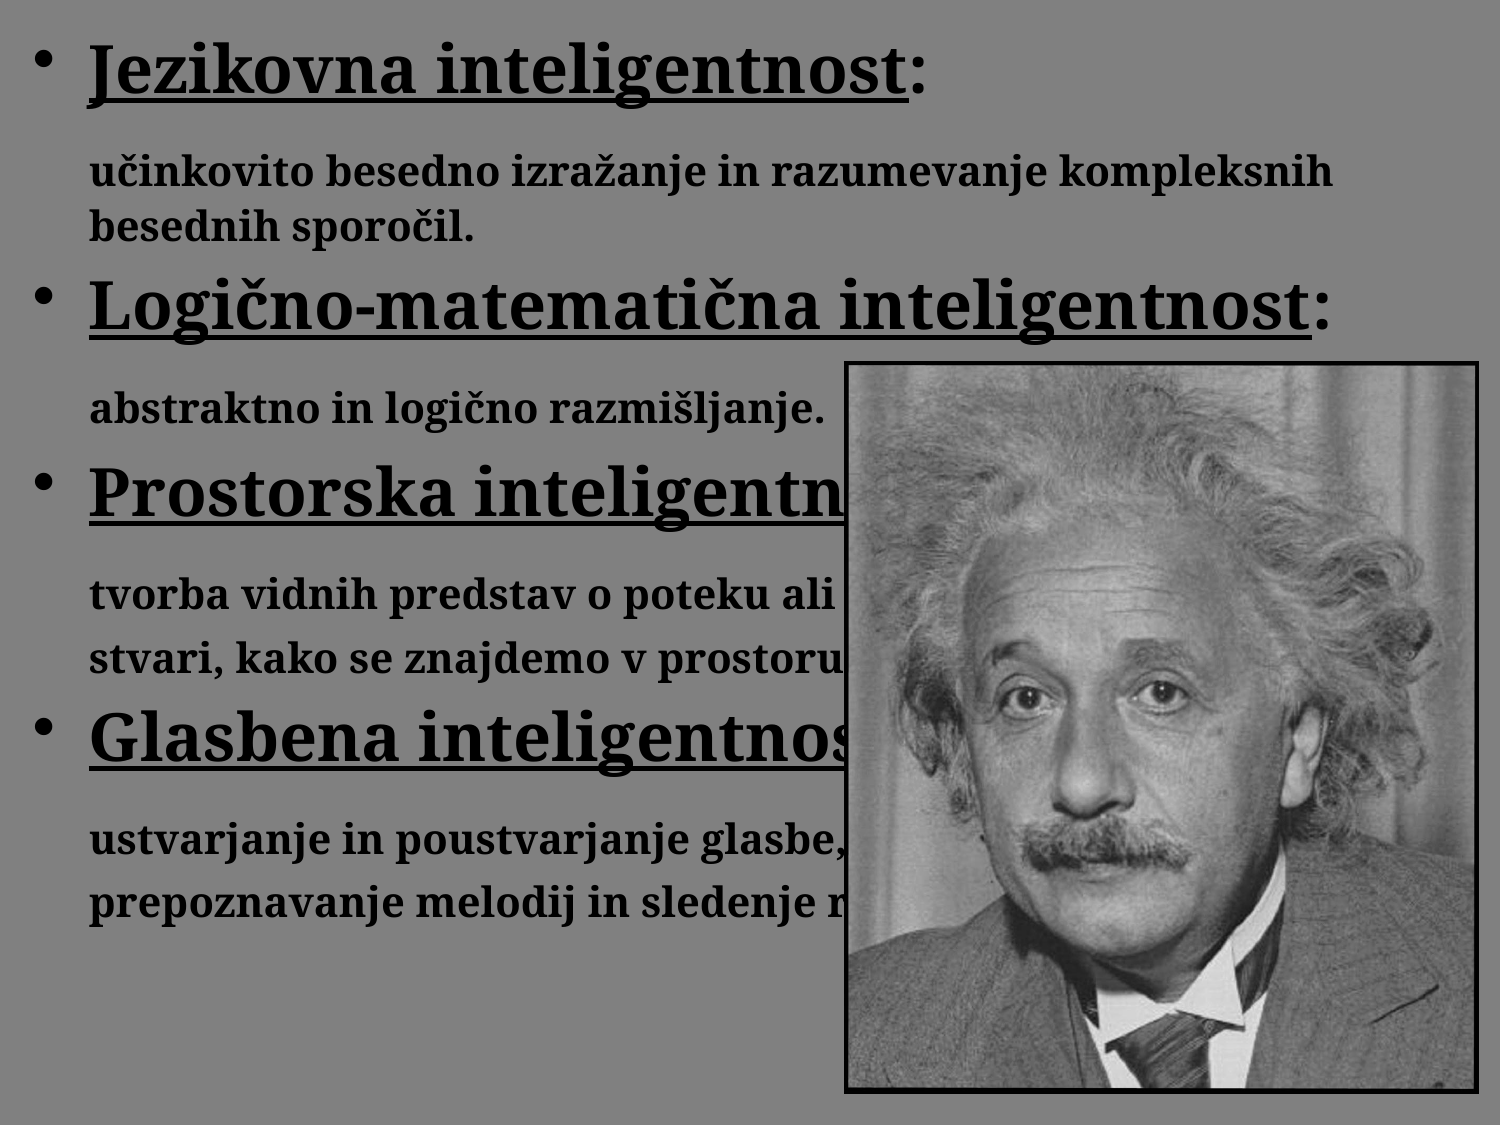

# Jezikovna inteligentnost:
	učinkovito besedno izražanje in razumevanje kompleksnih besednih sporočil.
Logično-matematična inteligentnost:
	abstraktno in logično razmišljanje.
Prostorska inteligentnost:
	tvorba vidnih predstav o poteku ali videzu
	stvari, kako se znajdemo v prostoru.
Glasbena inteligentnost:
	ustvarjanje in poustvarjanje glasbe,
	prepoznavanje melodij in sledenje ritmu.